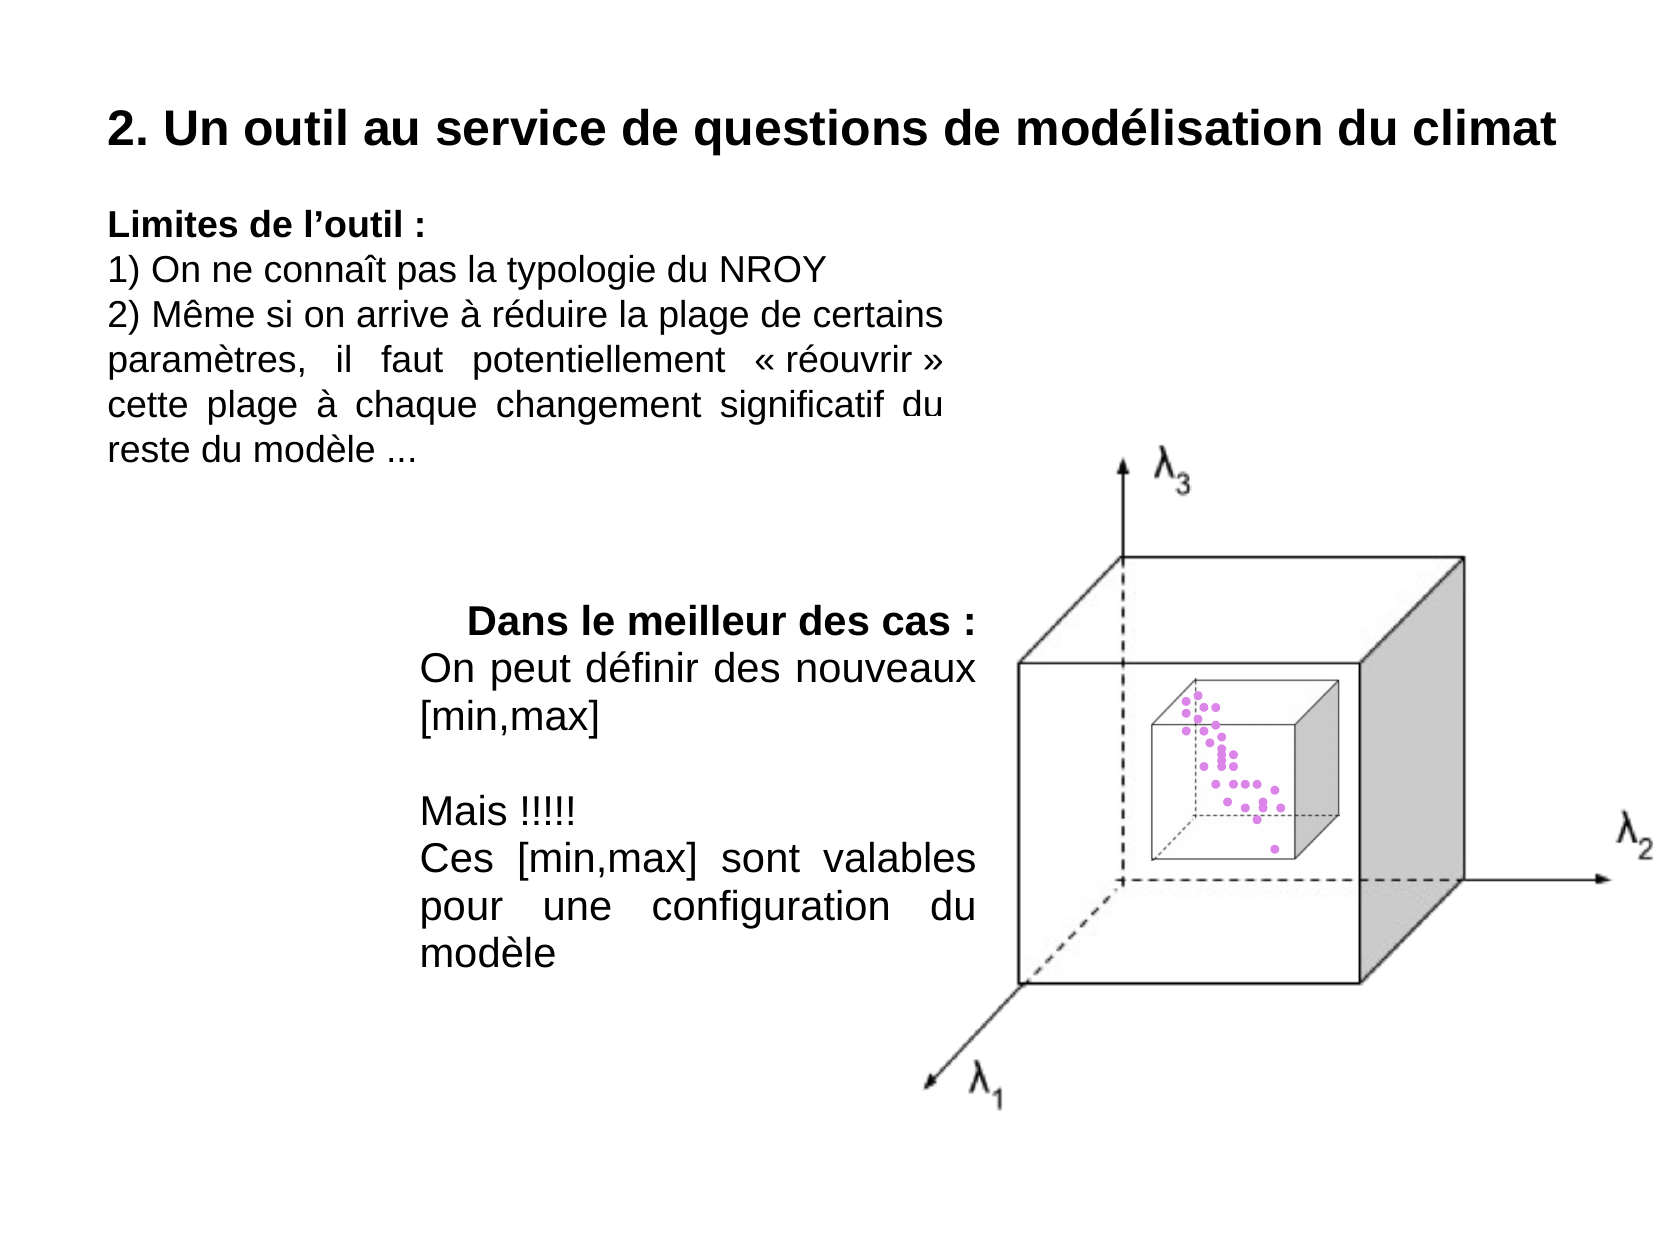

2. Un outil au service de questions de modélisation du climat
Limites de l’outil :
1) On ne connaît pas la typologie du NROY
2) Même si on arrive à réduire la plage de certains paramètres, il faut potentiellement « réouvrir » cette plage à chaque changement significatif du reste du modèle ...
Dans le meilleur des cas :
On peut définir des nouveaux [min,max]
Mais !!!!!
Ces [min,max] sont valables pour une configuration du modèle